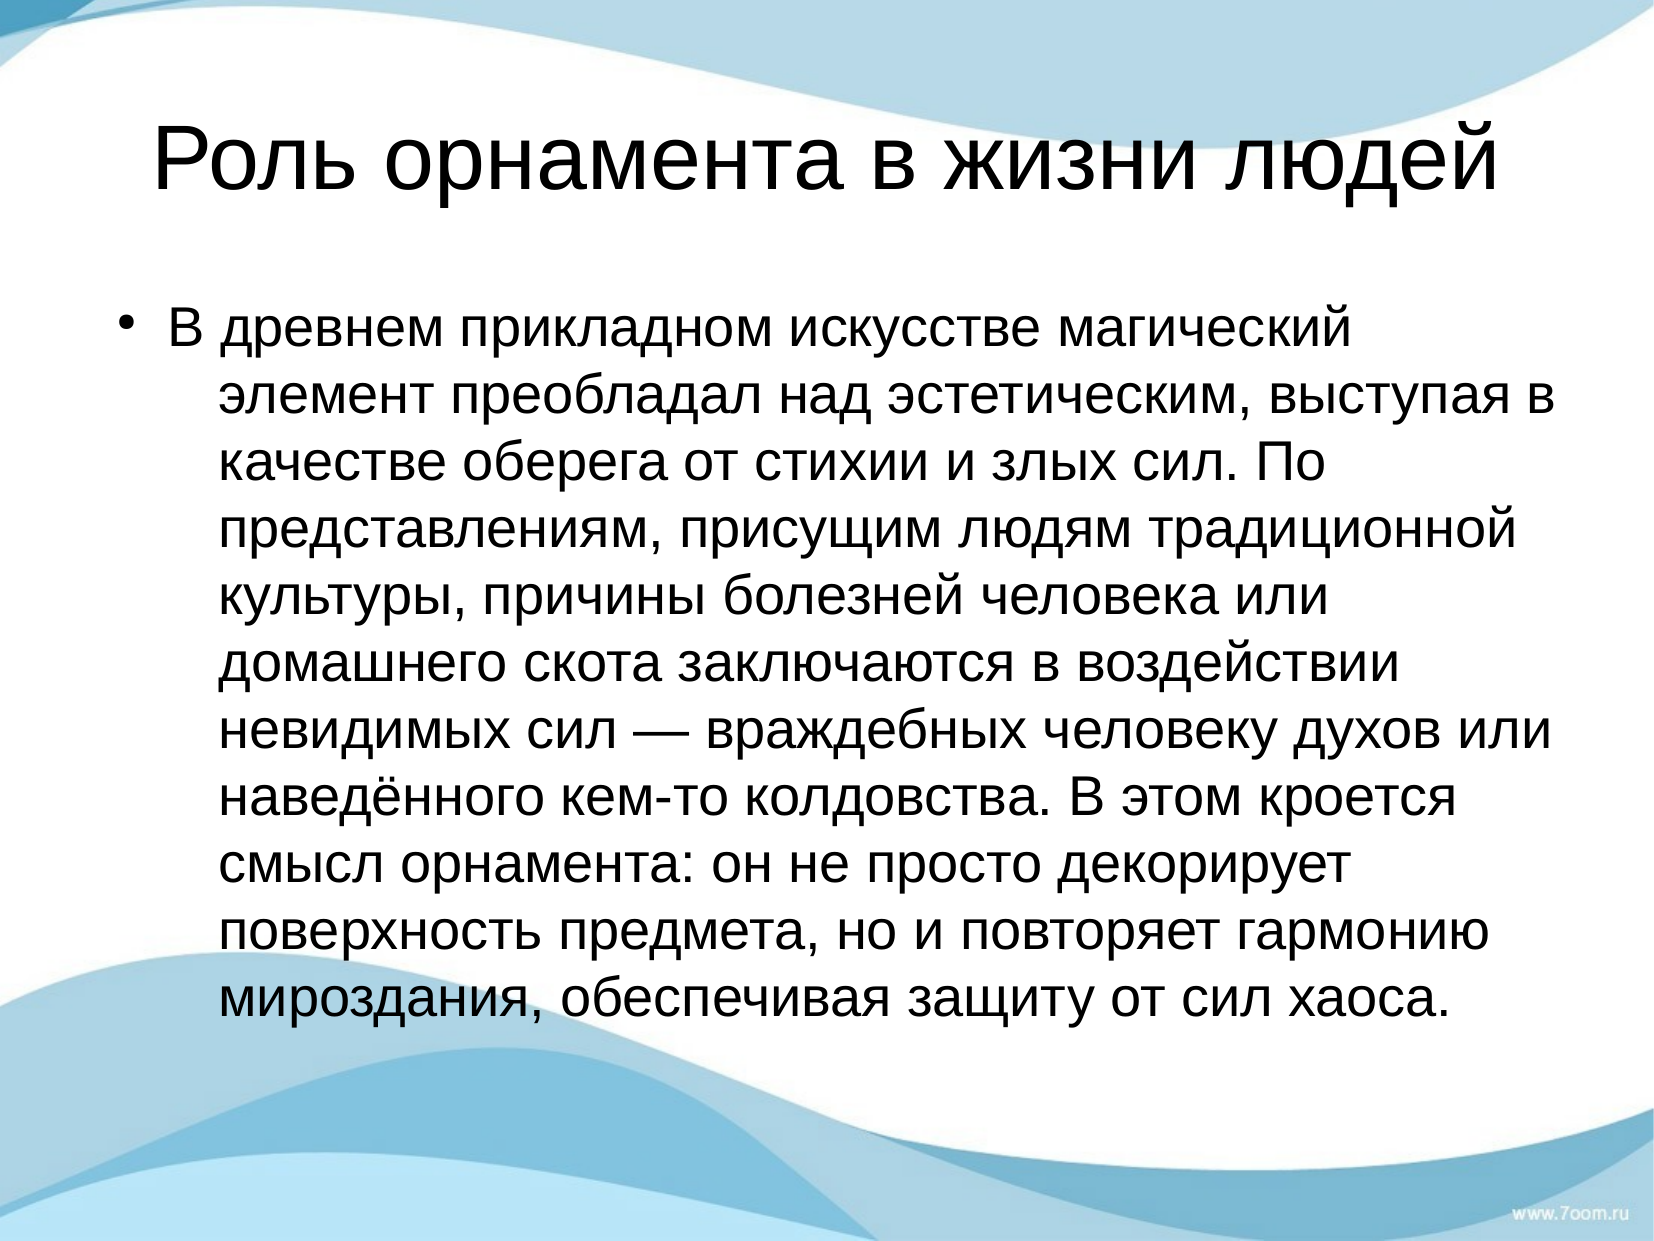

# Роль орнамента в жизни людей
В древнем прикладном искусстве магический элемент преобладал над эстетическим, выступая в качестве оберега от стихии и злых сил. По представлениям, присущим людям традиционной культуры, причины болезней человека или домашнего скота заключаются в воздействии невидимых сил — враждебных человеку духов или наведённого кем-то колдовства. В этом кроется смысл орнамента: он не просто декорирует поверхность предмета, но и повторяет гармонию мироздания, обеспечивая защиту от сил хаоса.